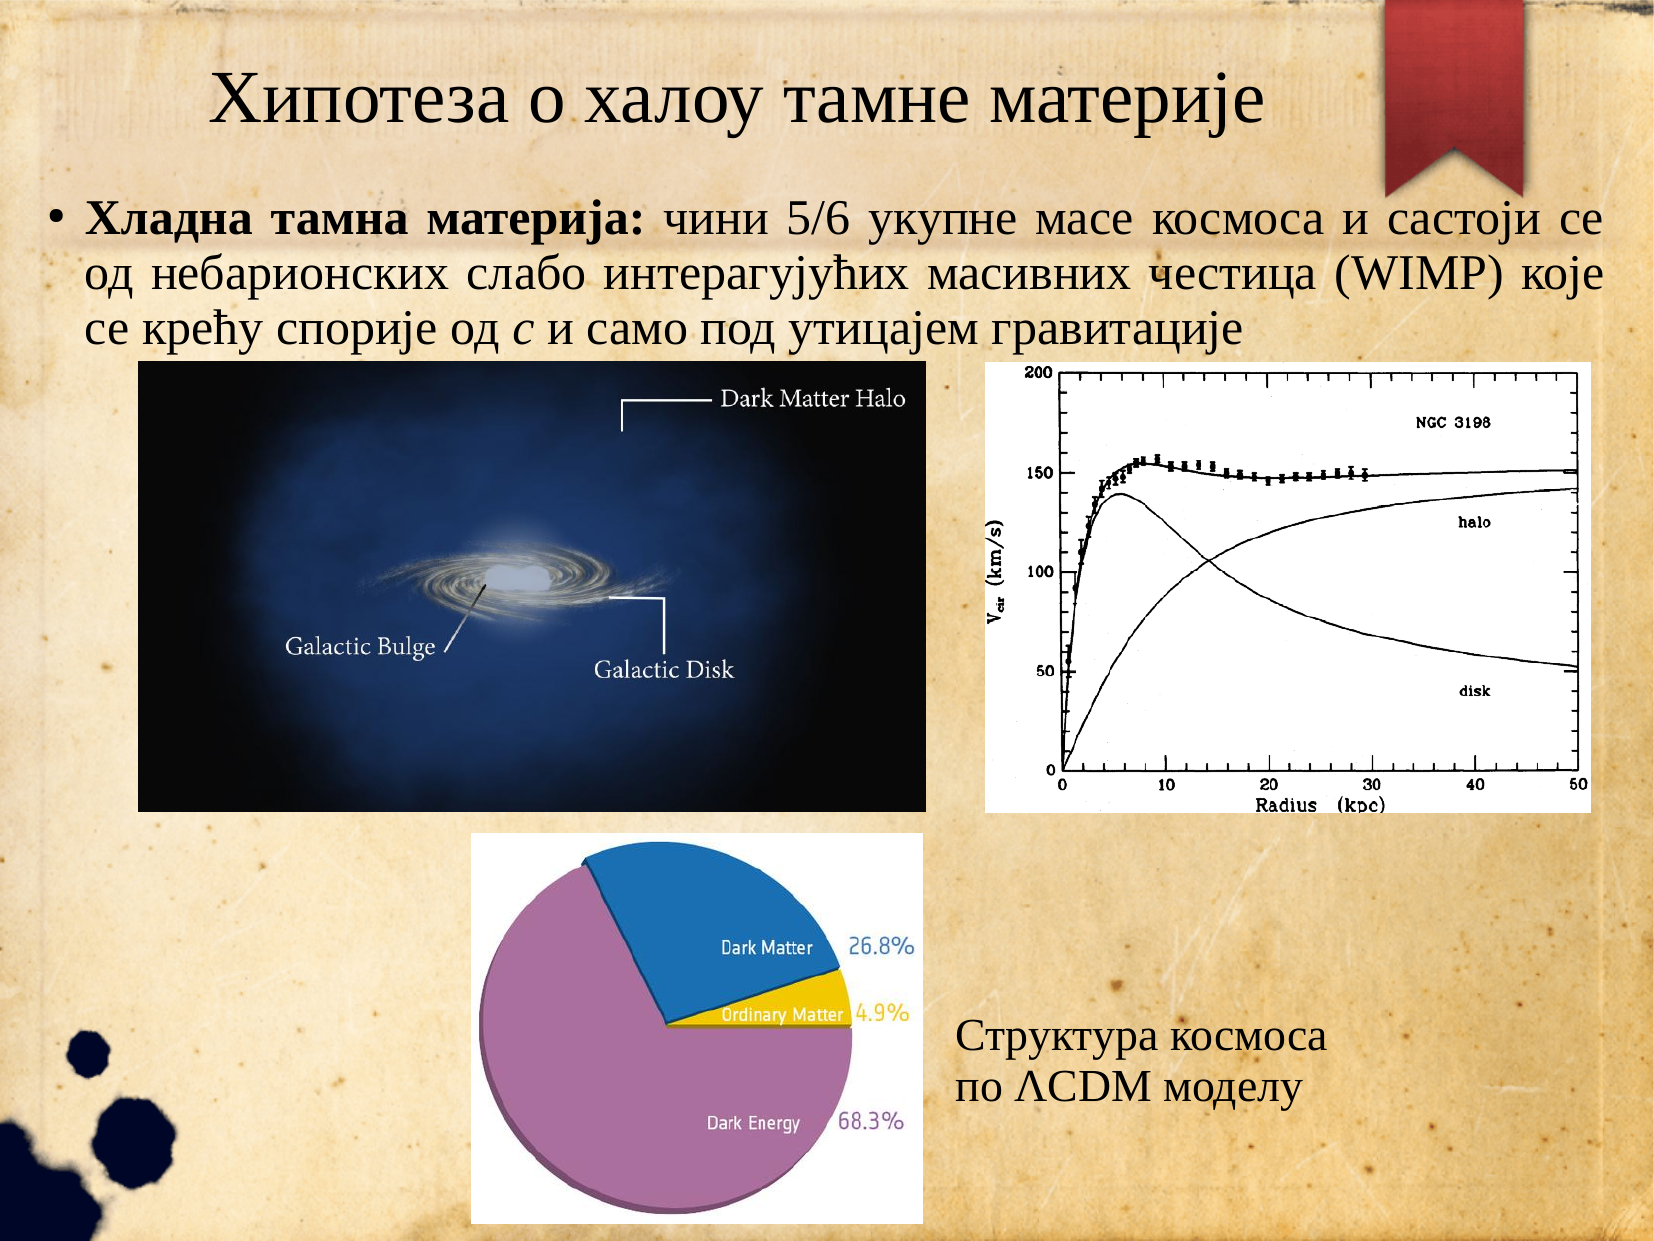

Хипотеза о халоу тамне материје
# Хладна тамна материја: чини 5/6 укупне масе космоса и састоји се од небарионских слабо интерагујућих масивних честица (WIMP) које се крећу спорије од c и само под утицајем гравитације
Структура космоса по ΛCDM моделу